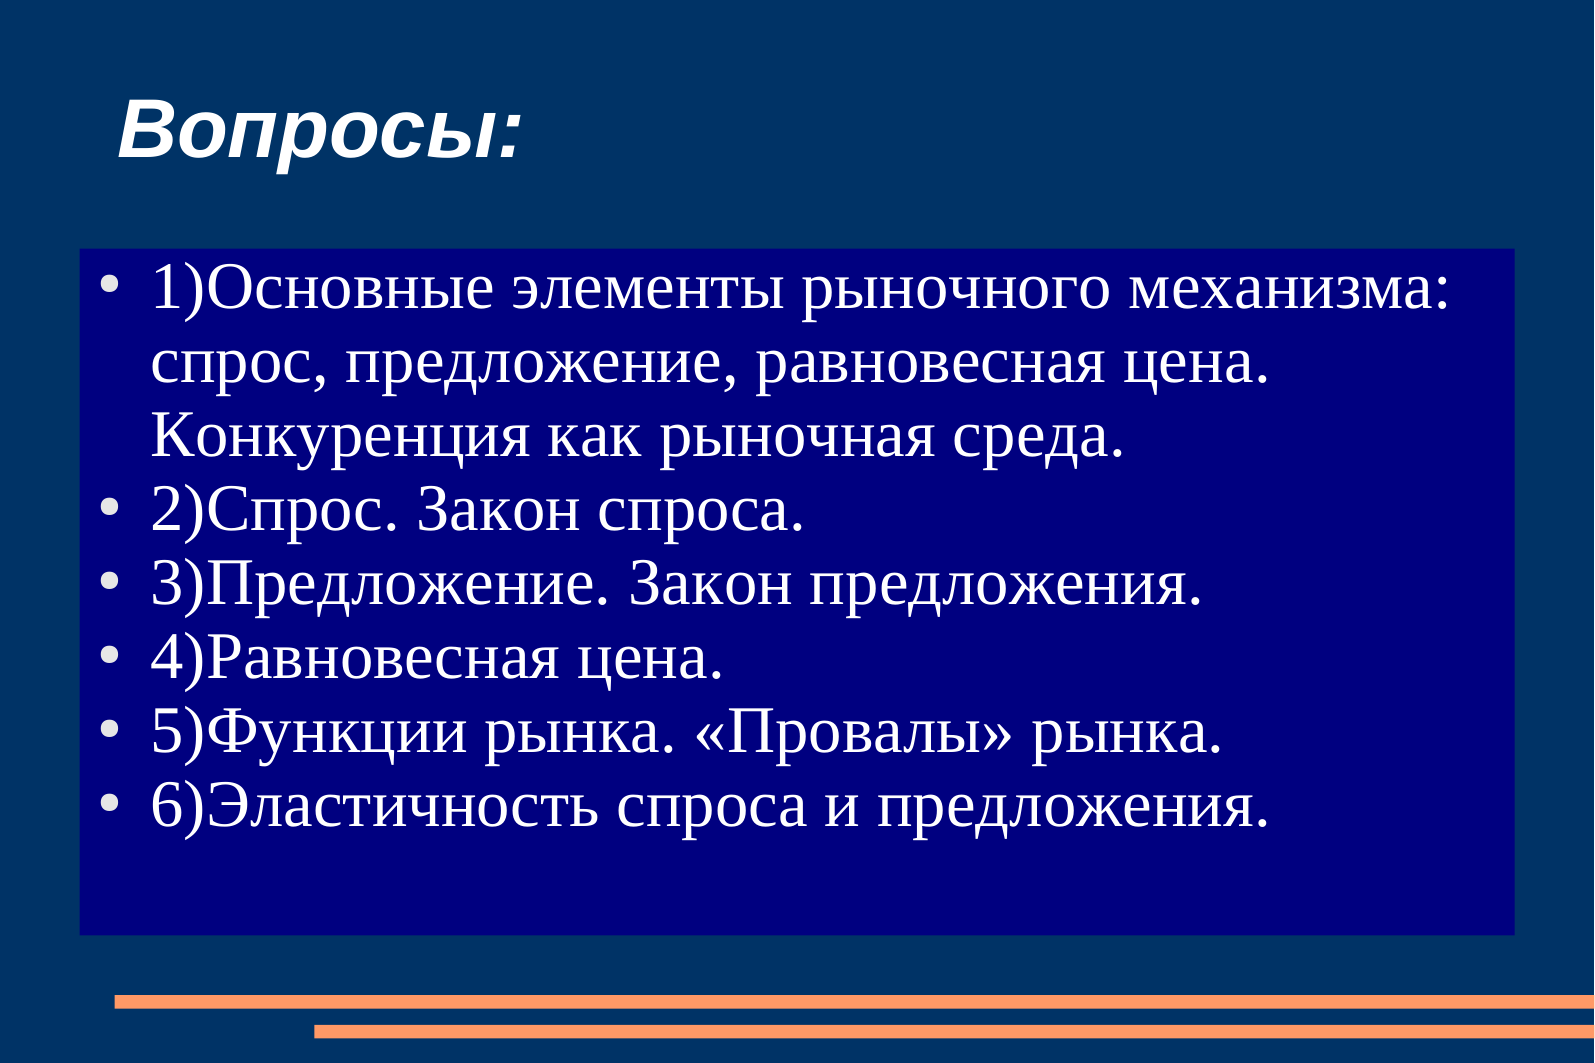

# Вопросы:
1)Основные элементы рыночного механизма: спрос, предложение, равновесная цена. Конкуренция как рыночная среда.
2)Спрос. Закон спроса.
3)Предложение. Закон предложения.
4)Равновесная цена.
5)Функции рынка. «Провалы» рынка.
6)Эластичность спроса и предложения.